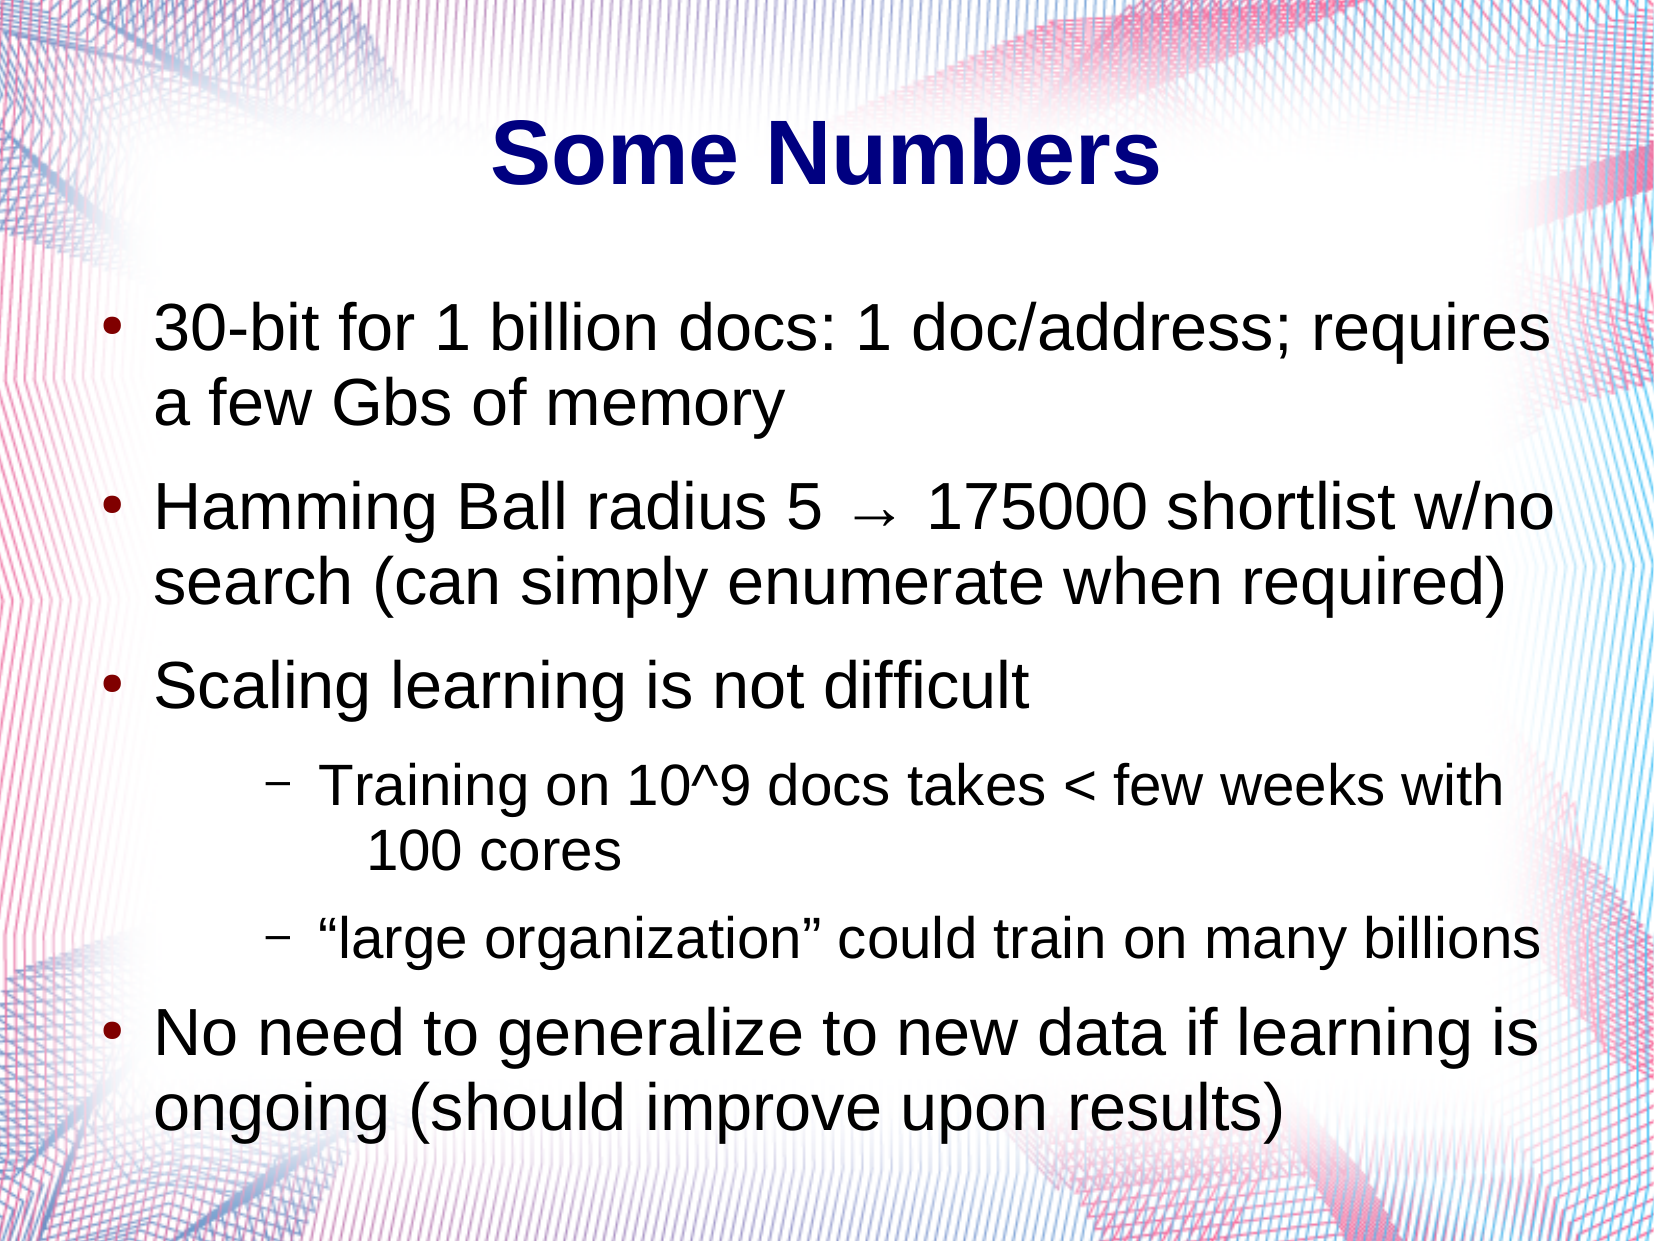

# Some Numbers
30-bit for 1 billion docs: 1 doc/address; requires a few Gbs of memory
Hamming Ball radius 5 → 175000 shortlist w/no search (can simply enumerate when required)
Scaling learning is not difficult
Training on 10^9 docs takes < few weeks with 100 cores
“large organization” could train on many billions
No need to generalize to new data if learning is ongoing (should improve upon results)